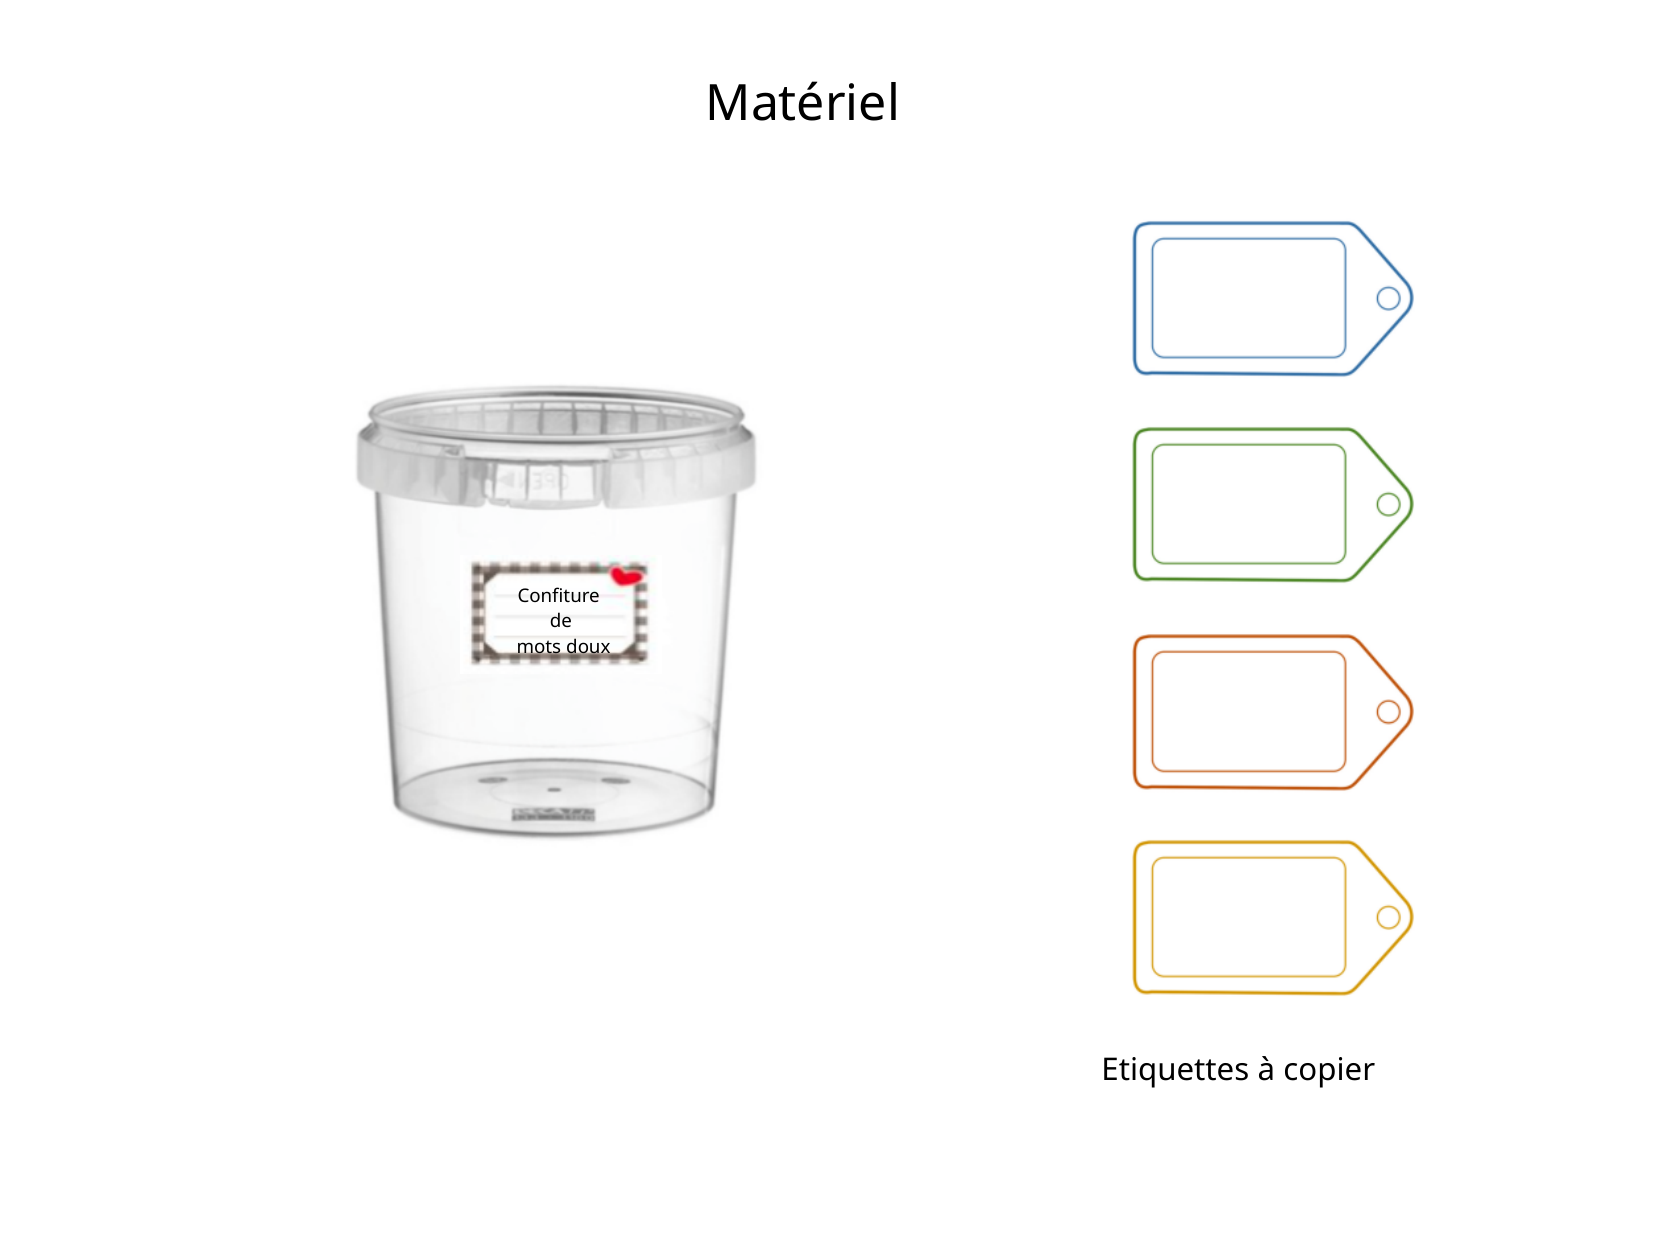

Matériel
Confiture
de
 mots doux
Etiquettes à copier